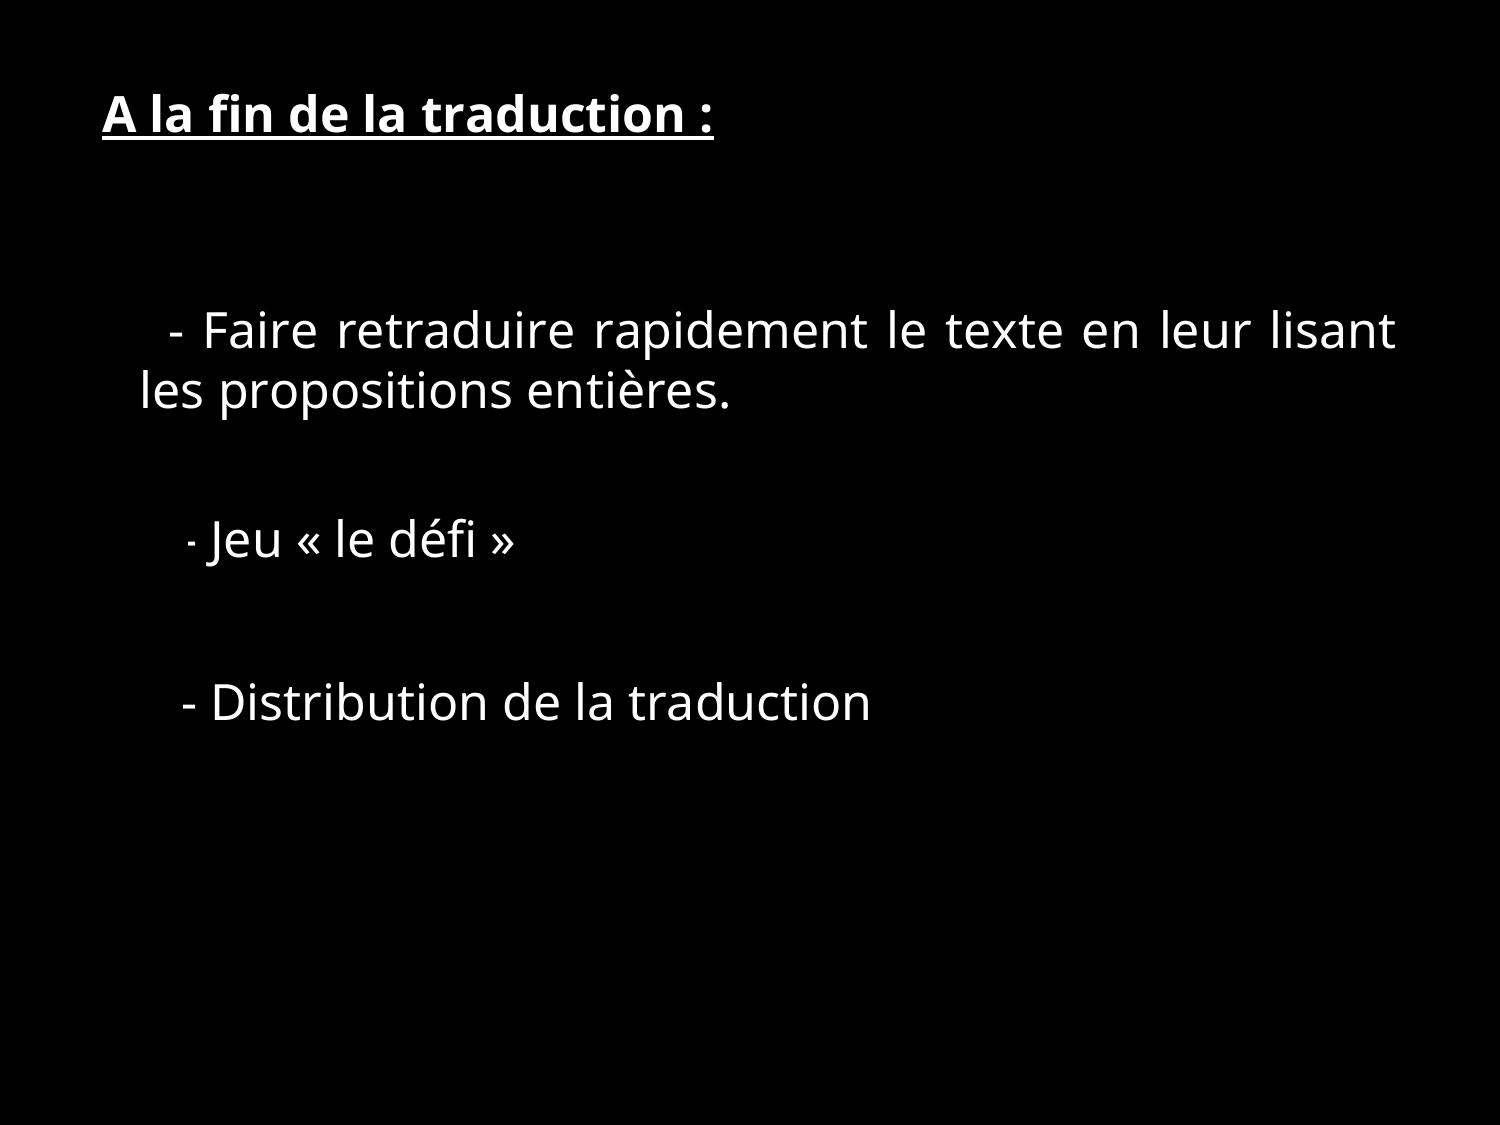

A la fin de la traduction :
- - Faire retraduire rapidement le texte en leur lisant les propositions entières.
- - Jeu « le défi »
- - Distribution de la traduction